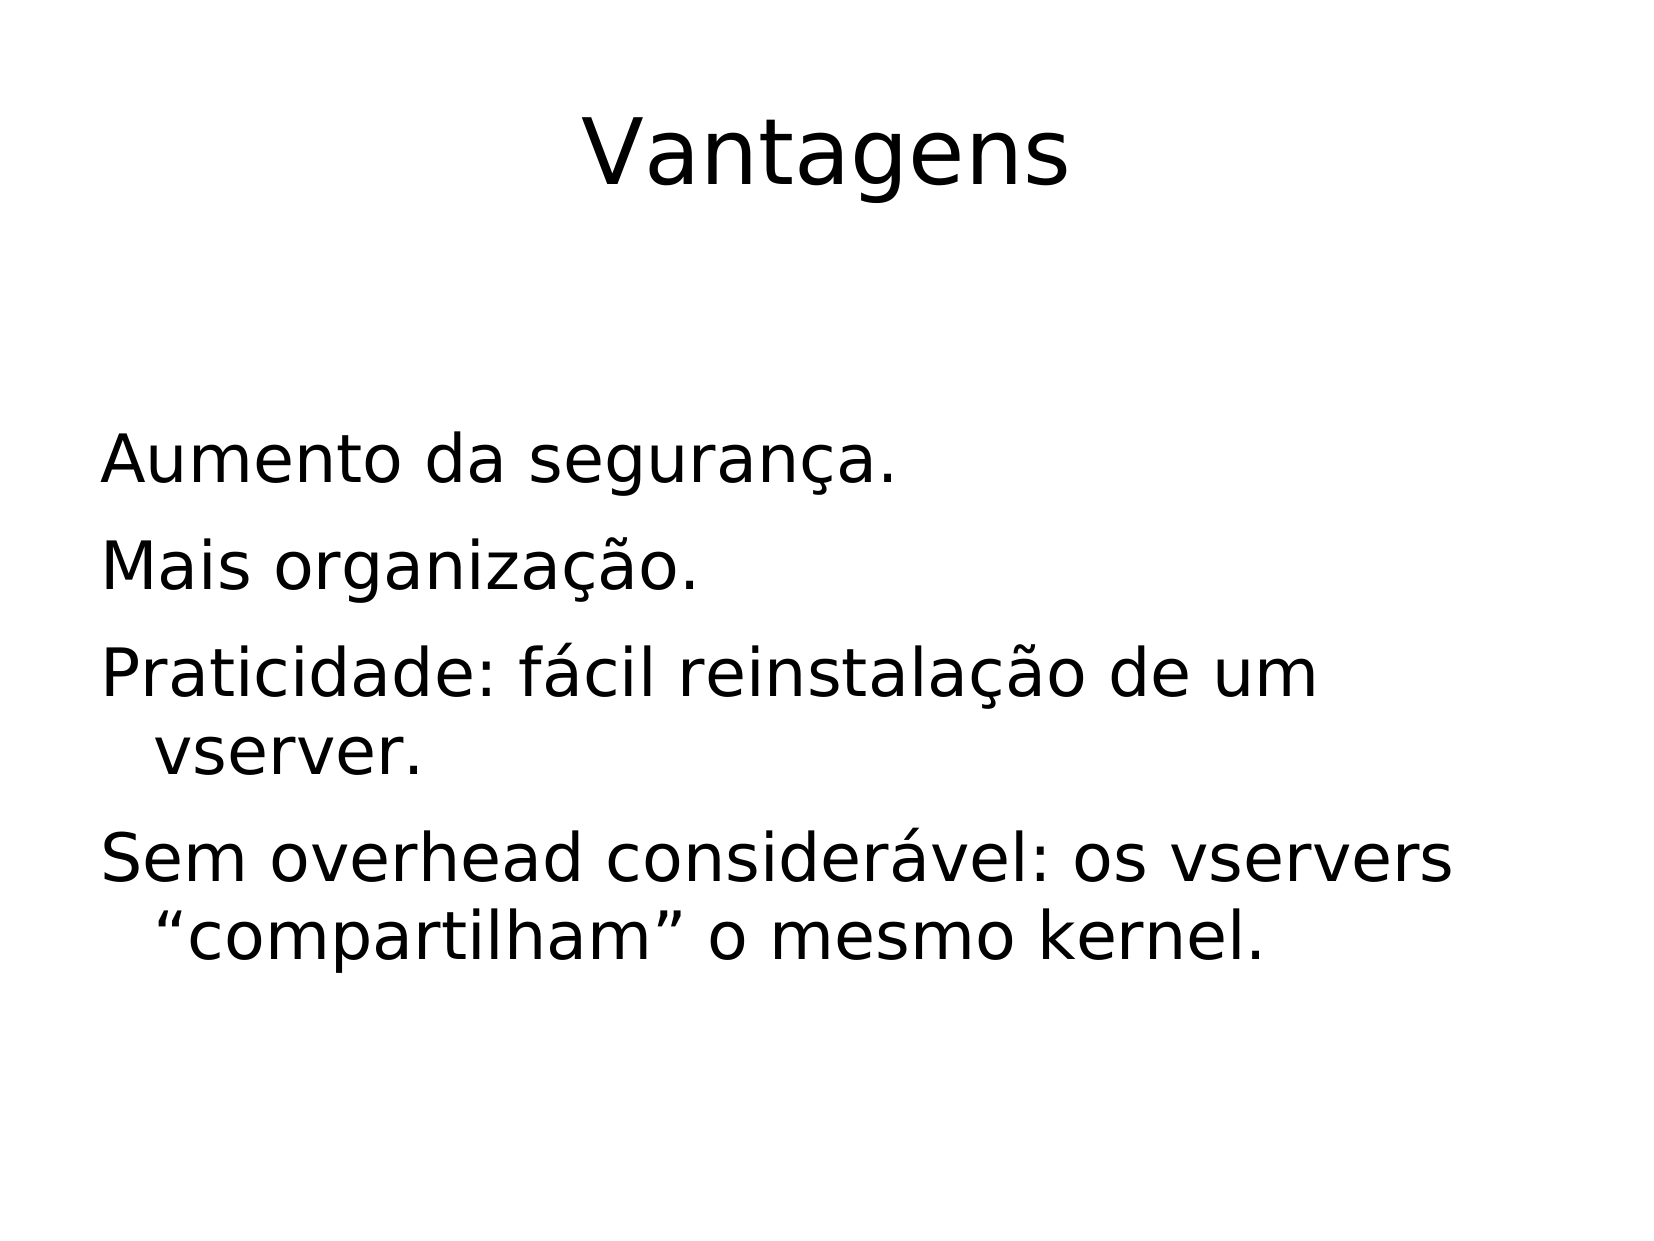

# Vantagens
Aumento da segurança.
Mais organização.
Praticidade: fácil reinstalação de um vserver.
Sem overhead considerável: os vservers “compartilham” o mesmo kernel.